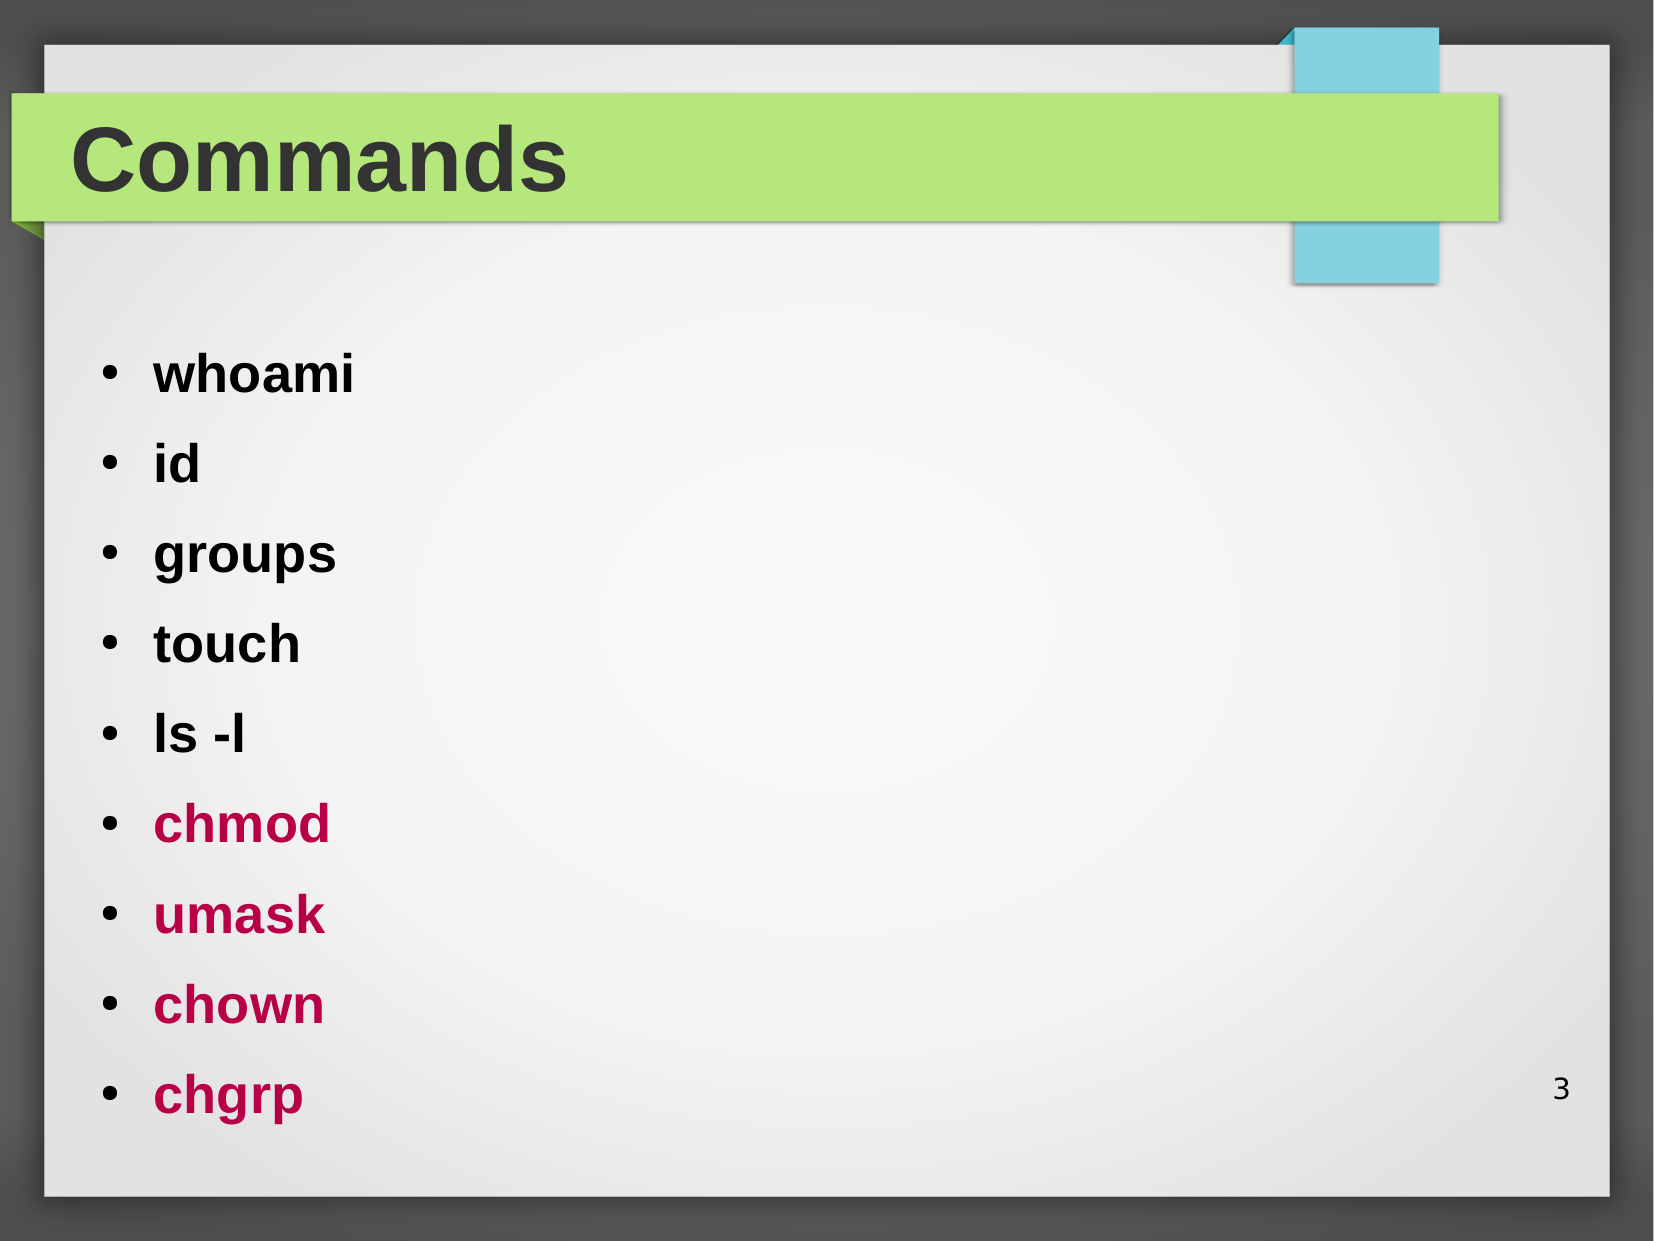

# Commands
whoami
id
groups
touch
ls -l
chmod
umask
chown
chgrp
3